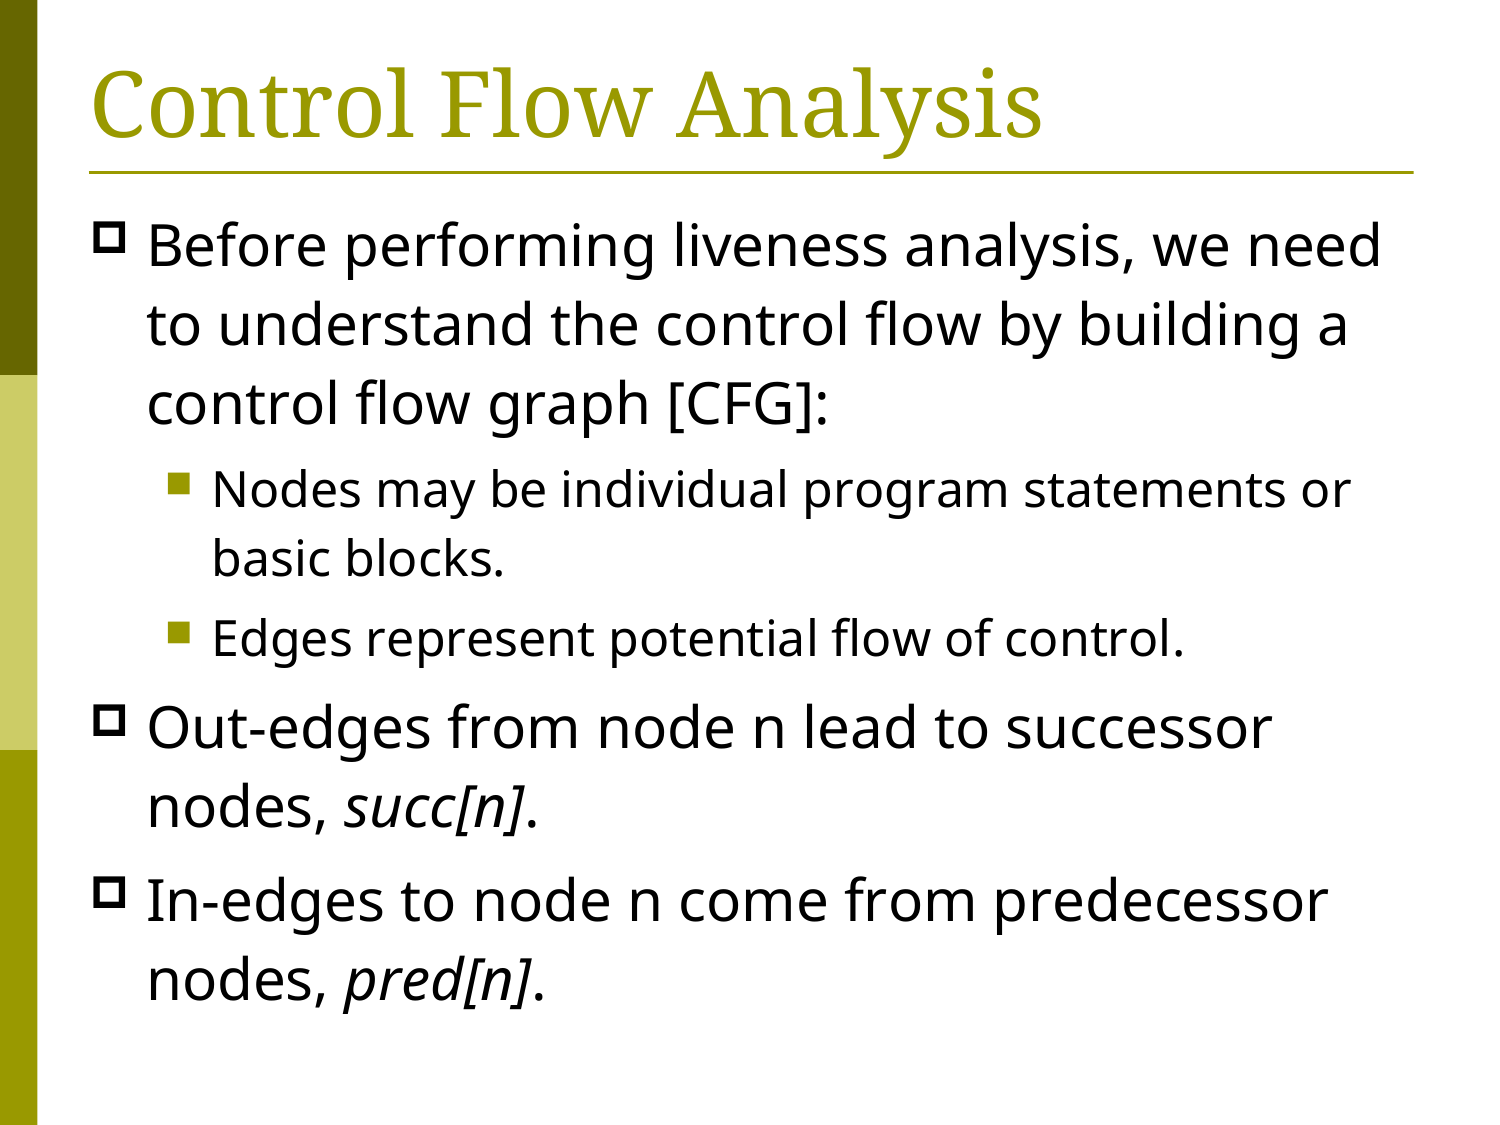

# Control Flow Analysis
Before performing liveness analysis, we need to understand the control flow by building a control flow graph [CFG]:
Nodes may be individual program statements or basic blocks.
Edges represent potential flow of control.
Out-edges from node n lead to successor nodes, succ[n].
In-edges to node n come from predecessor nodes, pred[n].